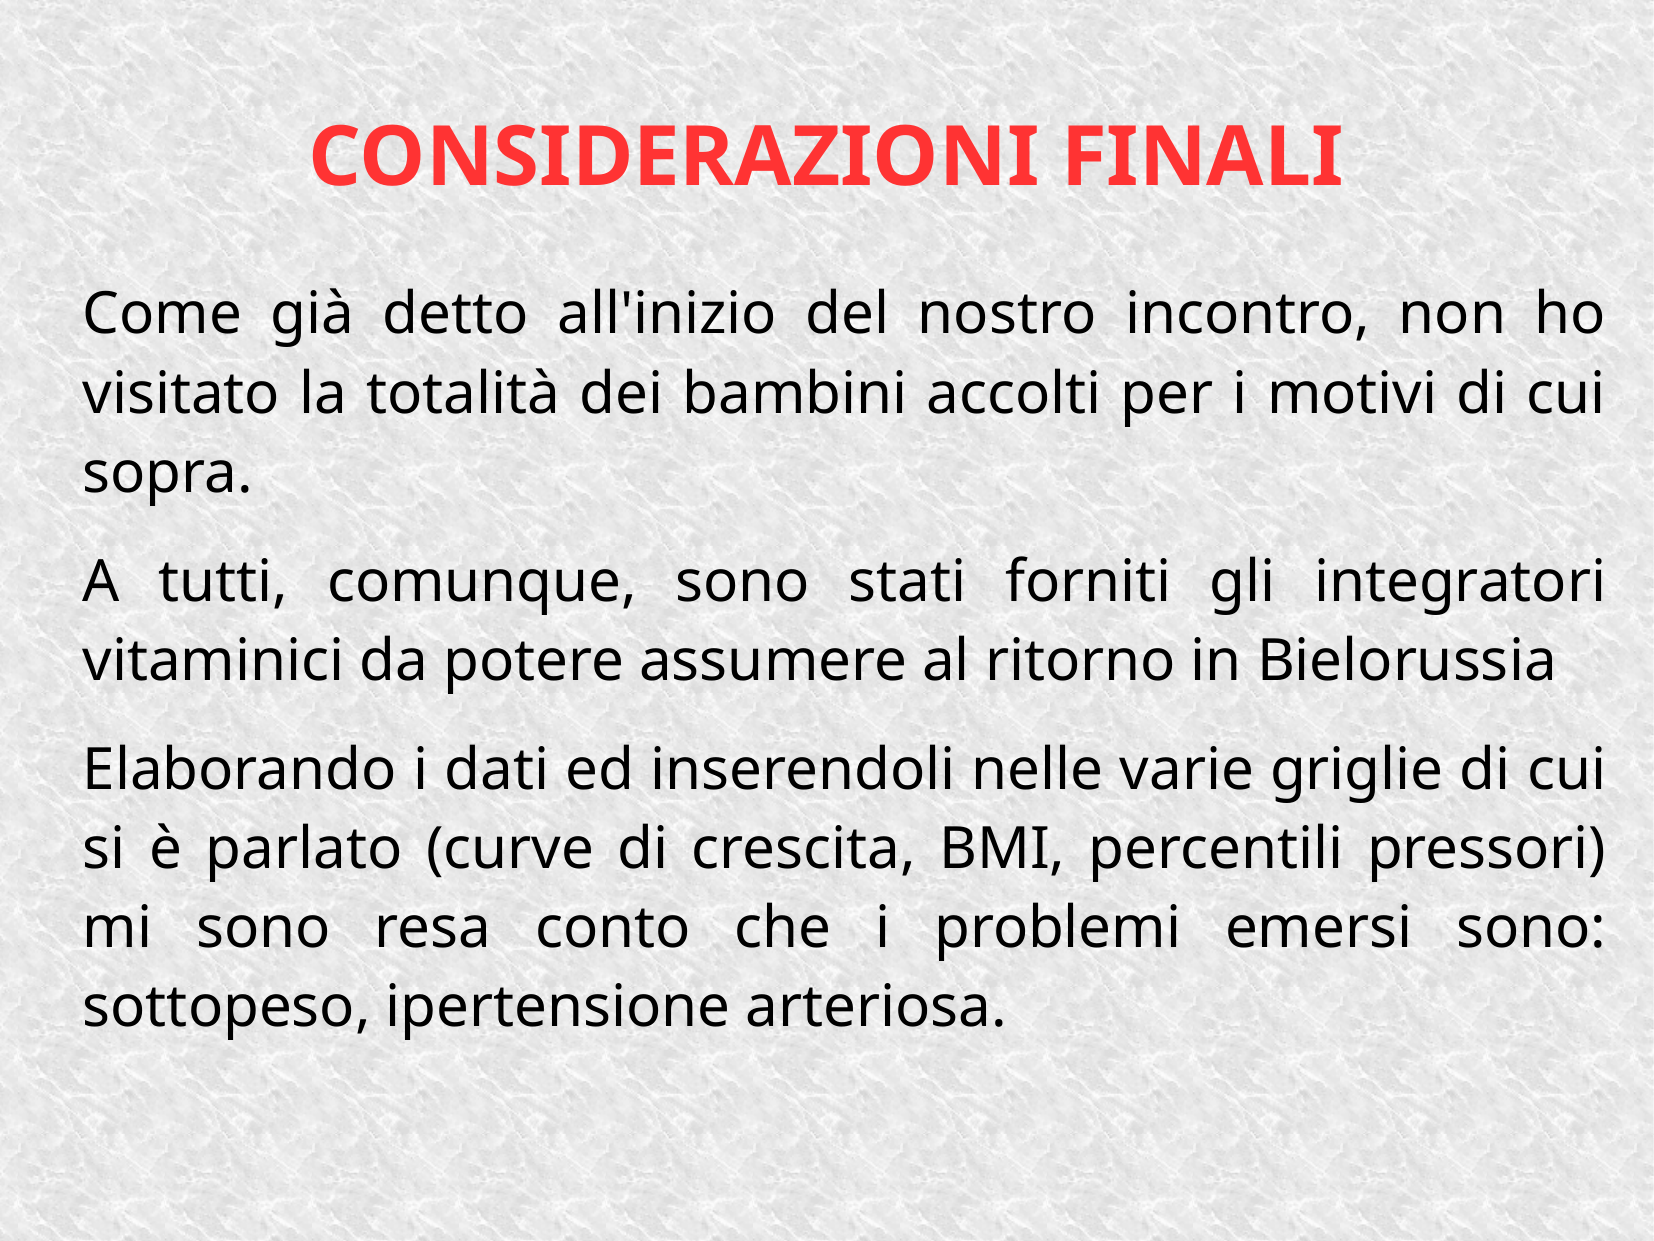

# CONSIDERAZIONI FINALI
Come già detto all'inizio del nostro incontro, non ho visitato la totalità dei bambini accolti per i motivi di cui sopra.
A tutti, comunque, sono stati forniti gli integratori vitaminici da potere assumere al ritorno in Bielorussia
Elaborando i dati ed inserendoli nelle varie griglie di cui si è parlato (curve di crescita, BMI, percentili pressori) mi sono resa conto che i problemi emersi sono: sottopeso, ipertensione arteriosa.